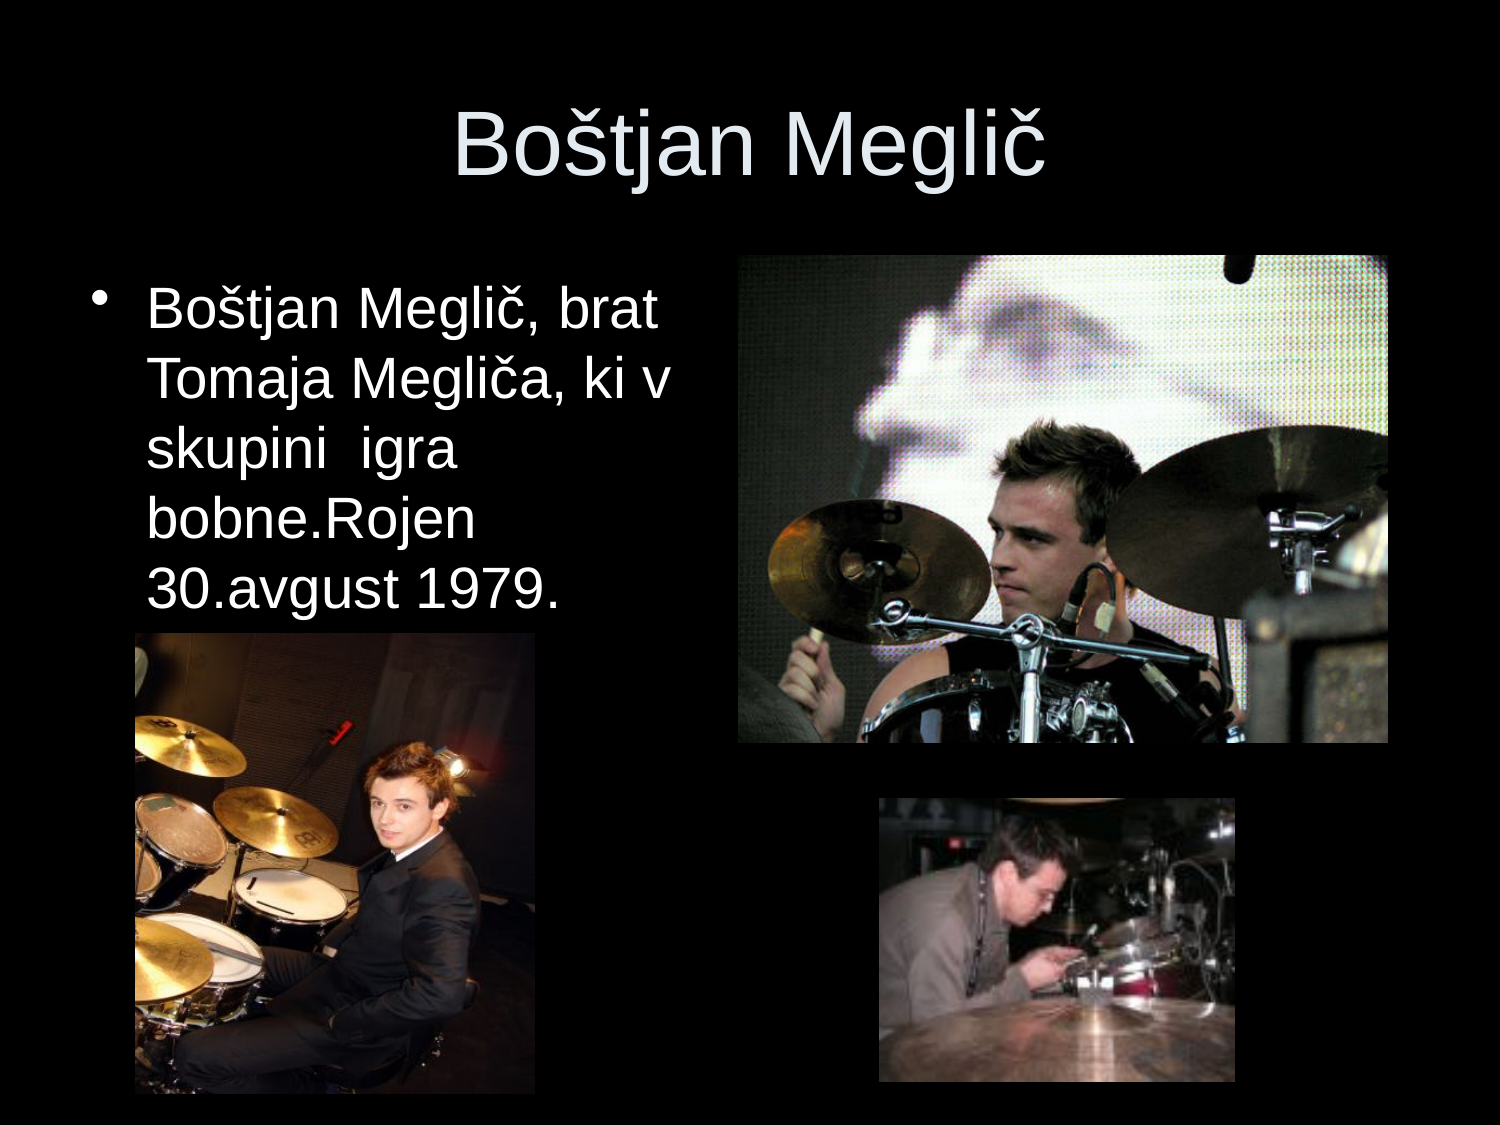

# Boštjan Meglič
Boštjan Meglič, brat Tomaja Megliča, ki v skupini igra bobne.Rojen 30.avgust 1979.